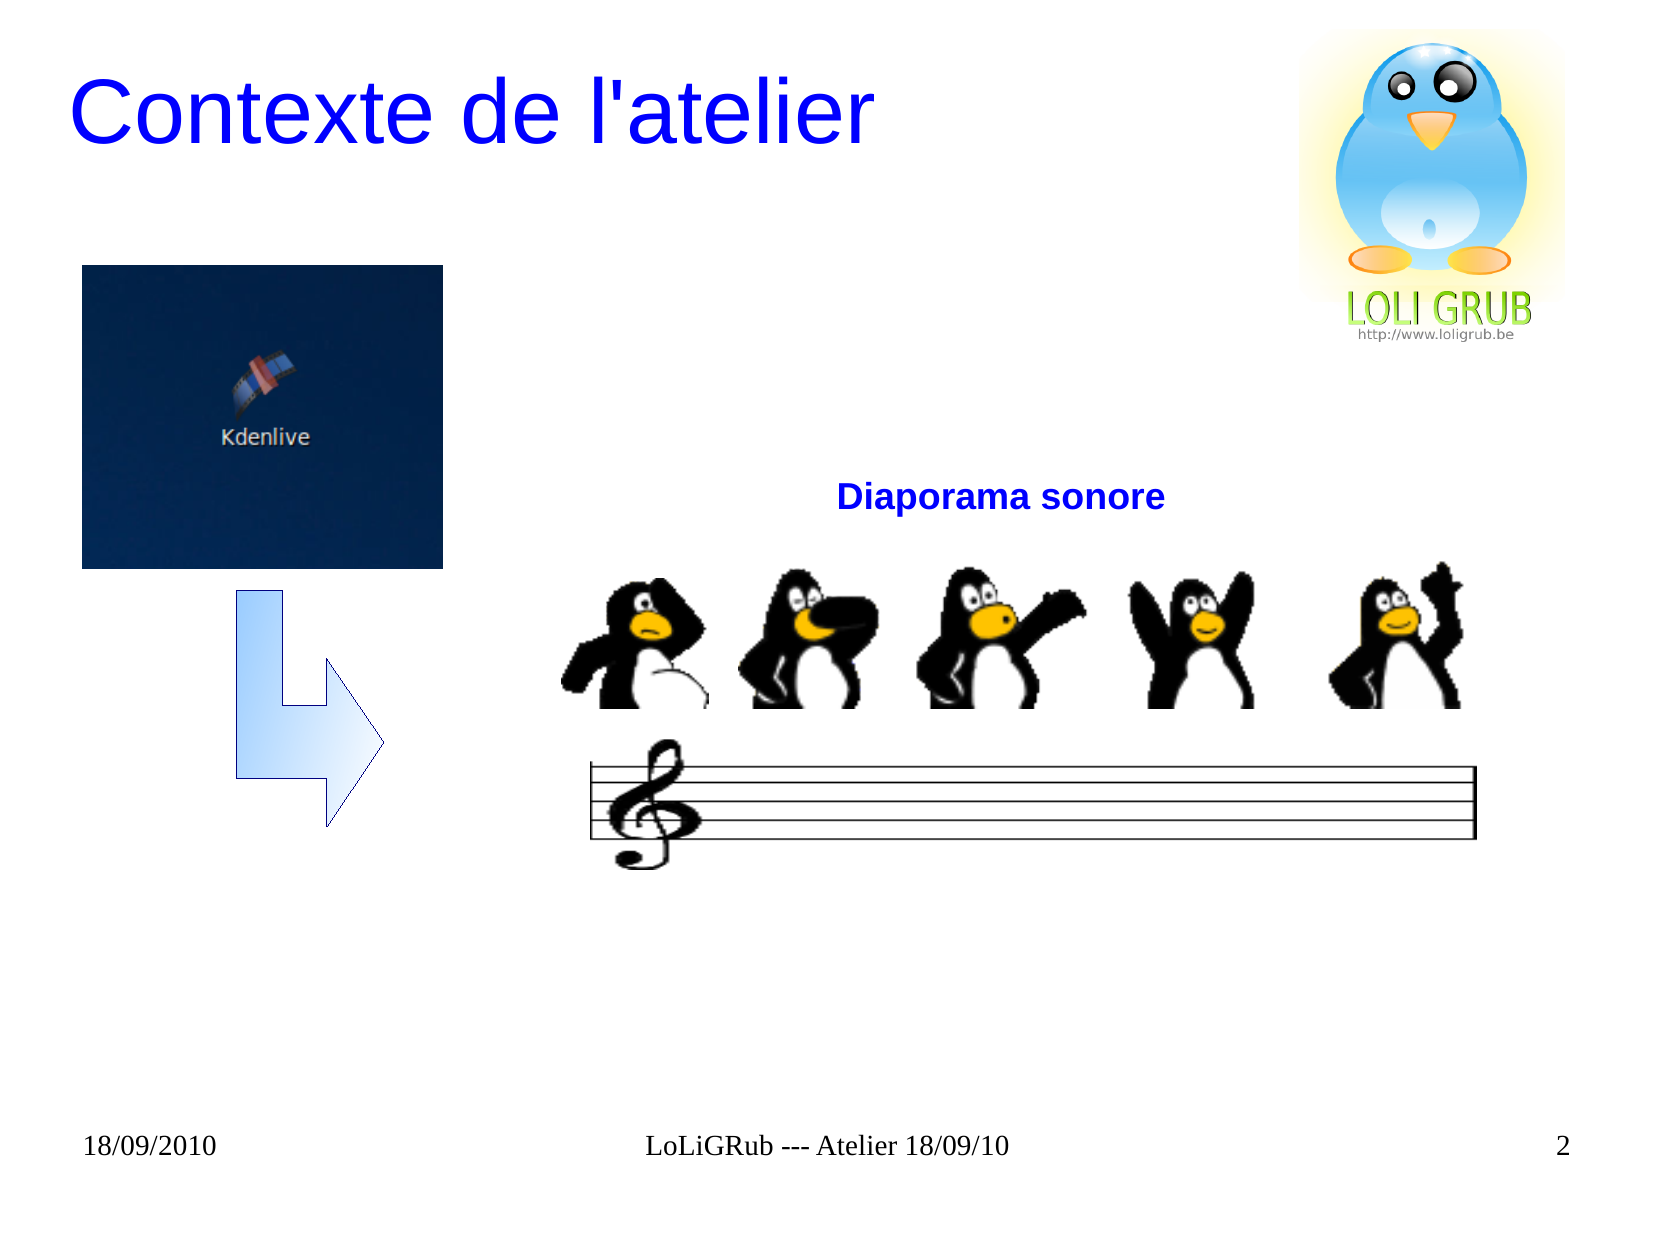

Contexte de l'atelier
Diaporama sonore
18/09/2010
LoLiGRub --- Atelier 18/09/10
2